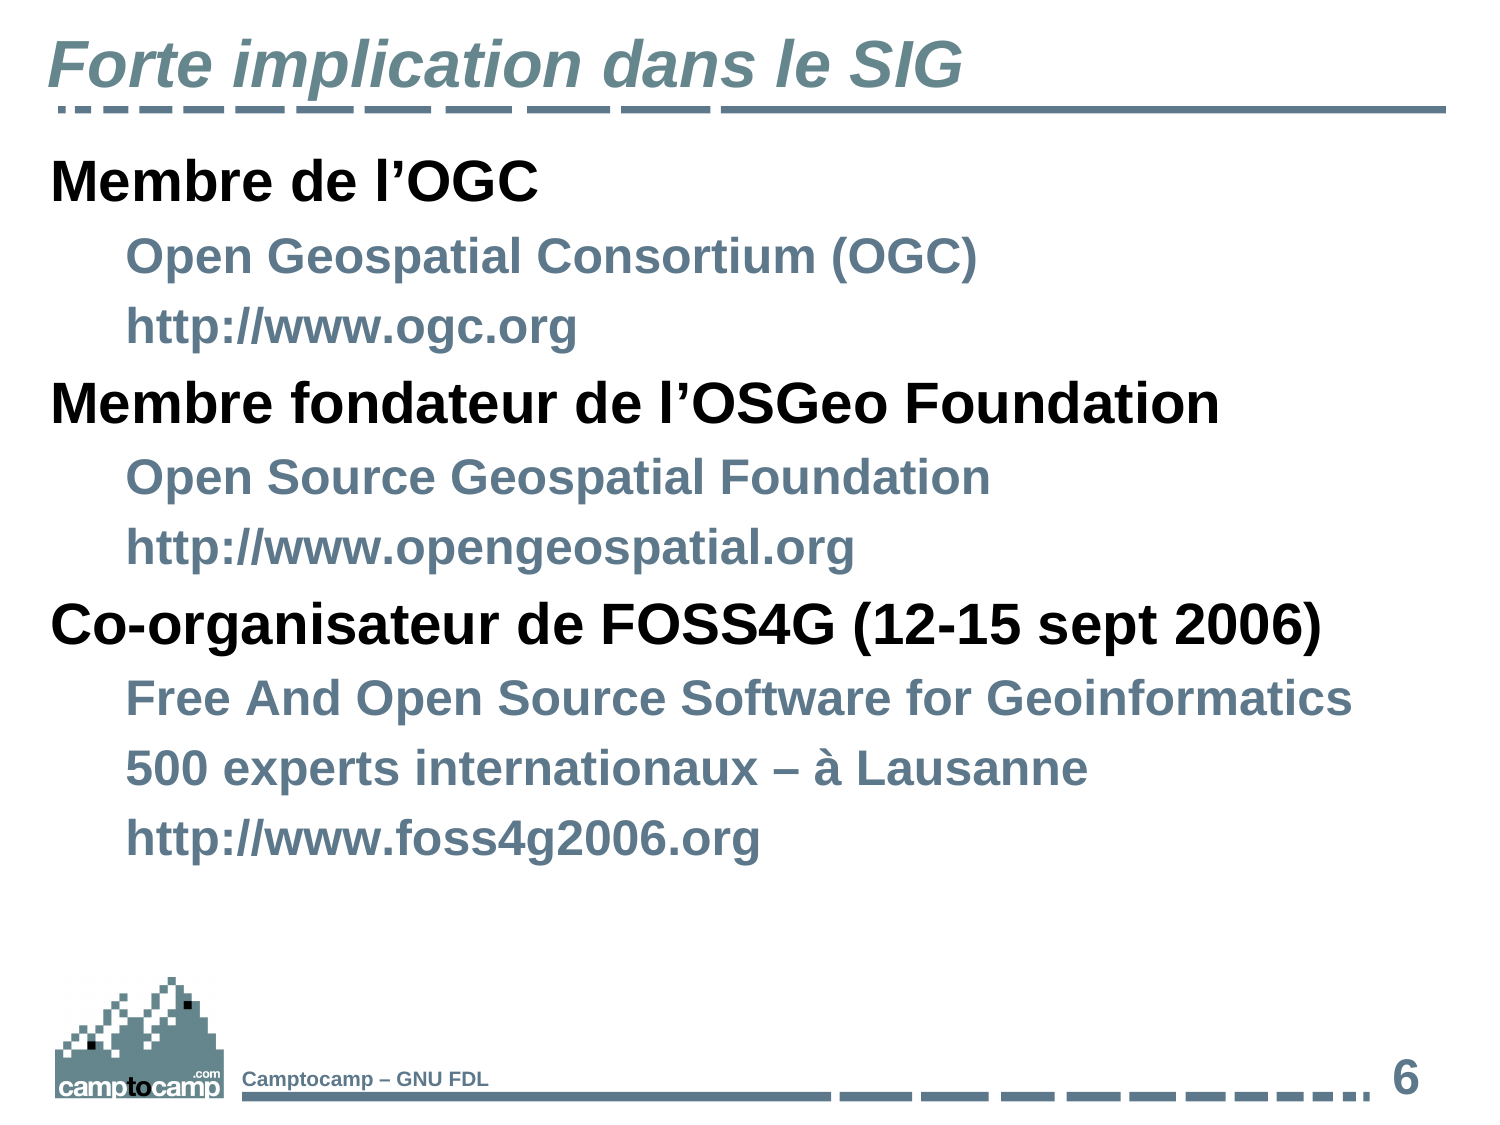

# Forte implication dans le SIG
Membre de l’OGC
Open Geospatial Consortium (OGC)
http://www.ogc.org
Membre fondateur de l’OSGeo Foundation
Open Source Geospatial Foundation
http://www.opengeospatial.org
Co-organisateur de FOSS4G (12-15 sept 2006)
Free And Open Source Software for Geoinformatics
500 experts internationaux – à Lausanne
http://www.foss4g2006.org